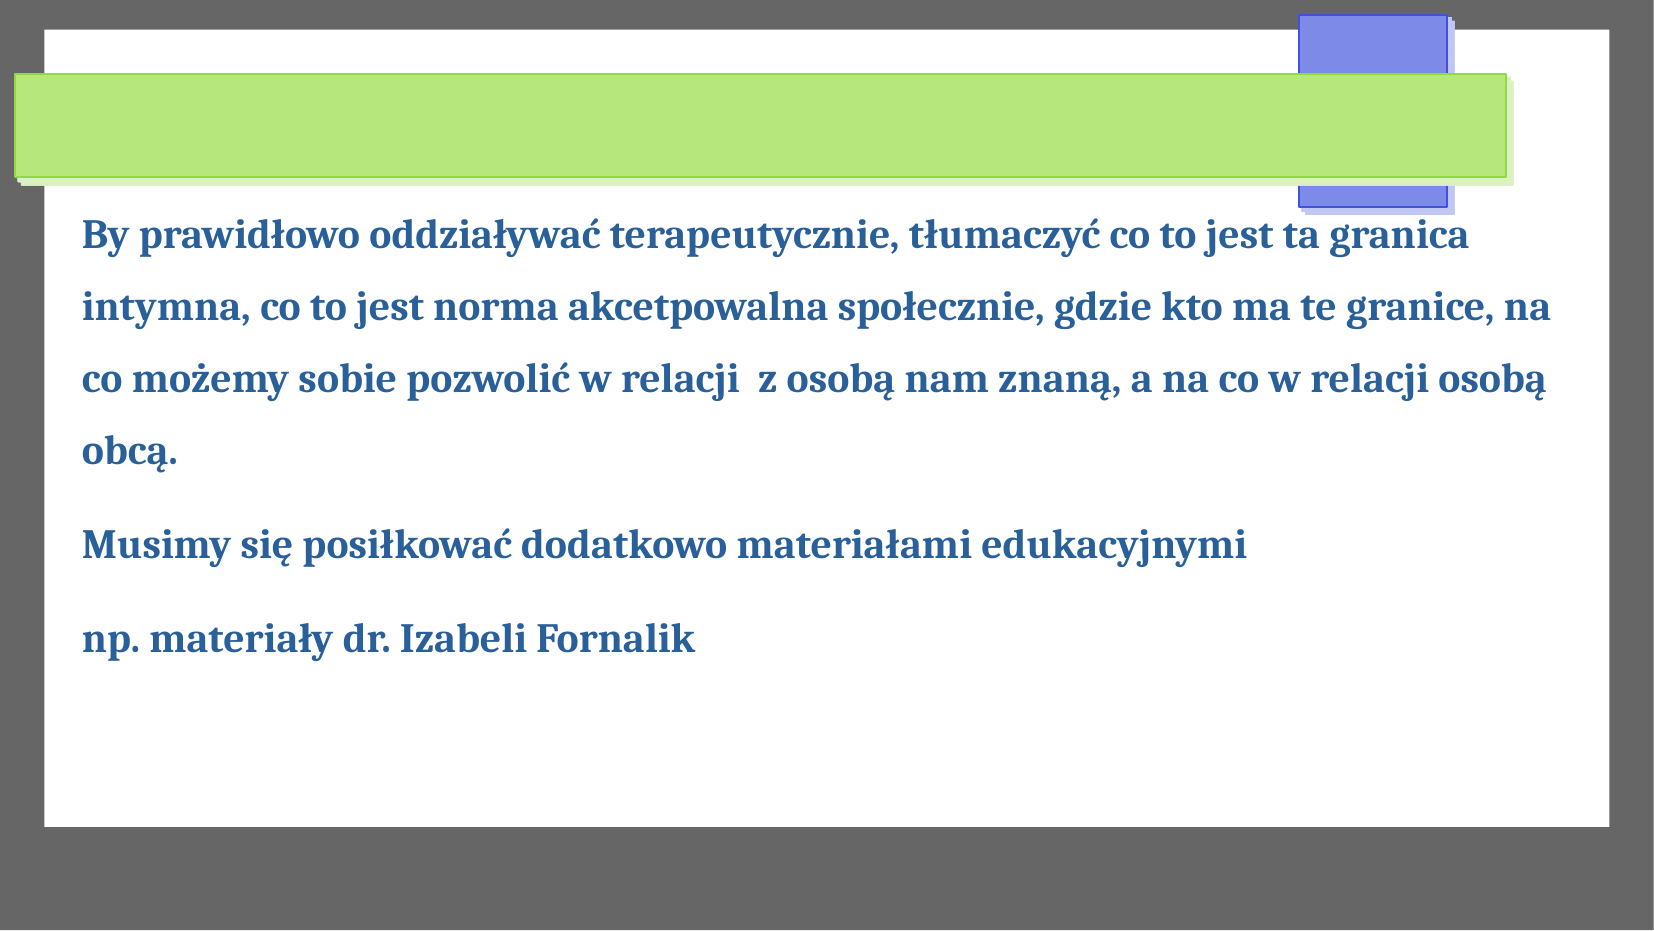

# By prawidłowo oddziaływać terapeutycznie, tłumaczyć co to jest ta granica intymna, co to jest norma akcetpowalna społecznie, gdzie kto ma te granice, na co możemy sobie pozwolić w relacji z osobą nam znaną, a na co w relacji osobą obcą.
Musimy się posiłkować dodatkowo materiałami edukacyjnymi
np. materiały dr. Izabeli Fornalik